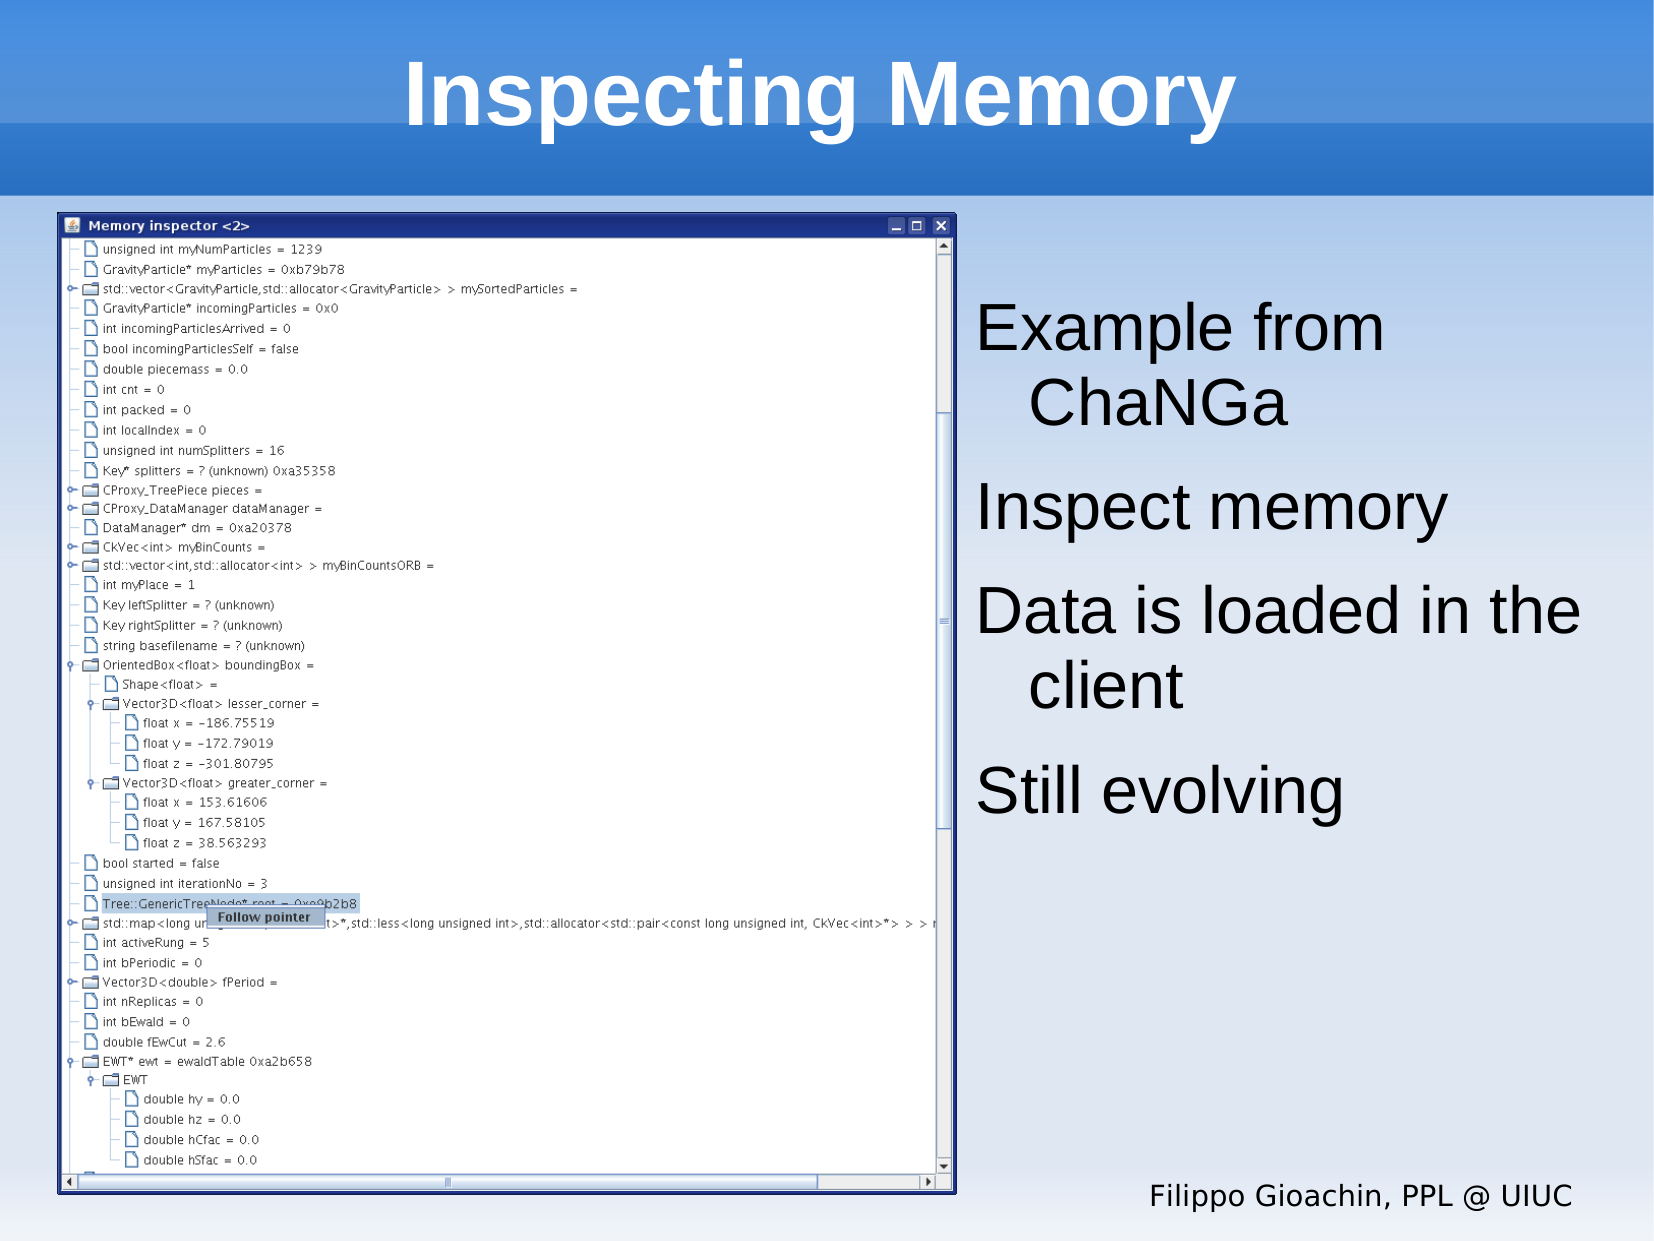

# Inspecting Memory
Example from ChaNGa
Inspect memory
Data is loaded in the client
Still evolving
Filippo Gioachin, PPL @ UIUC